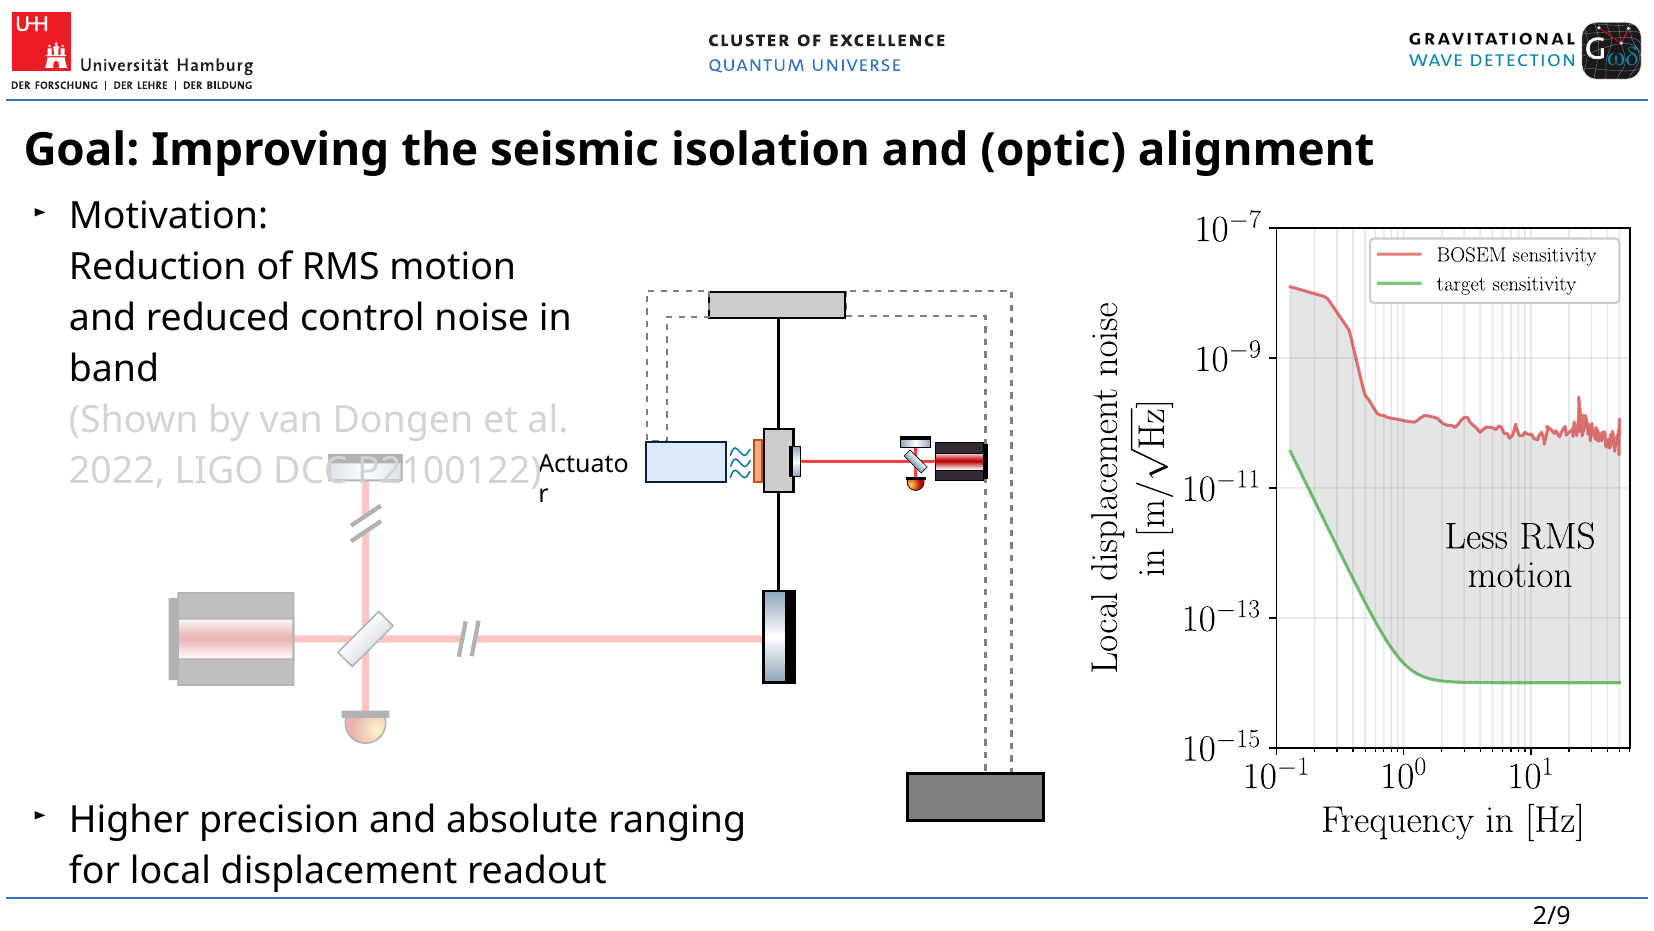

# Goal: Improving the seismic isolation and (optic) alignment
Motivation:
Reduction of RMS motion and reduced control noise in band
(Shown by van Dongen et al. 2022, LIGO DCC P2100122)
Actuator
Higher precision and absolute ranging for local displacement readout
2